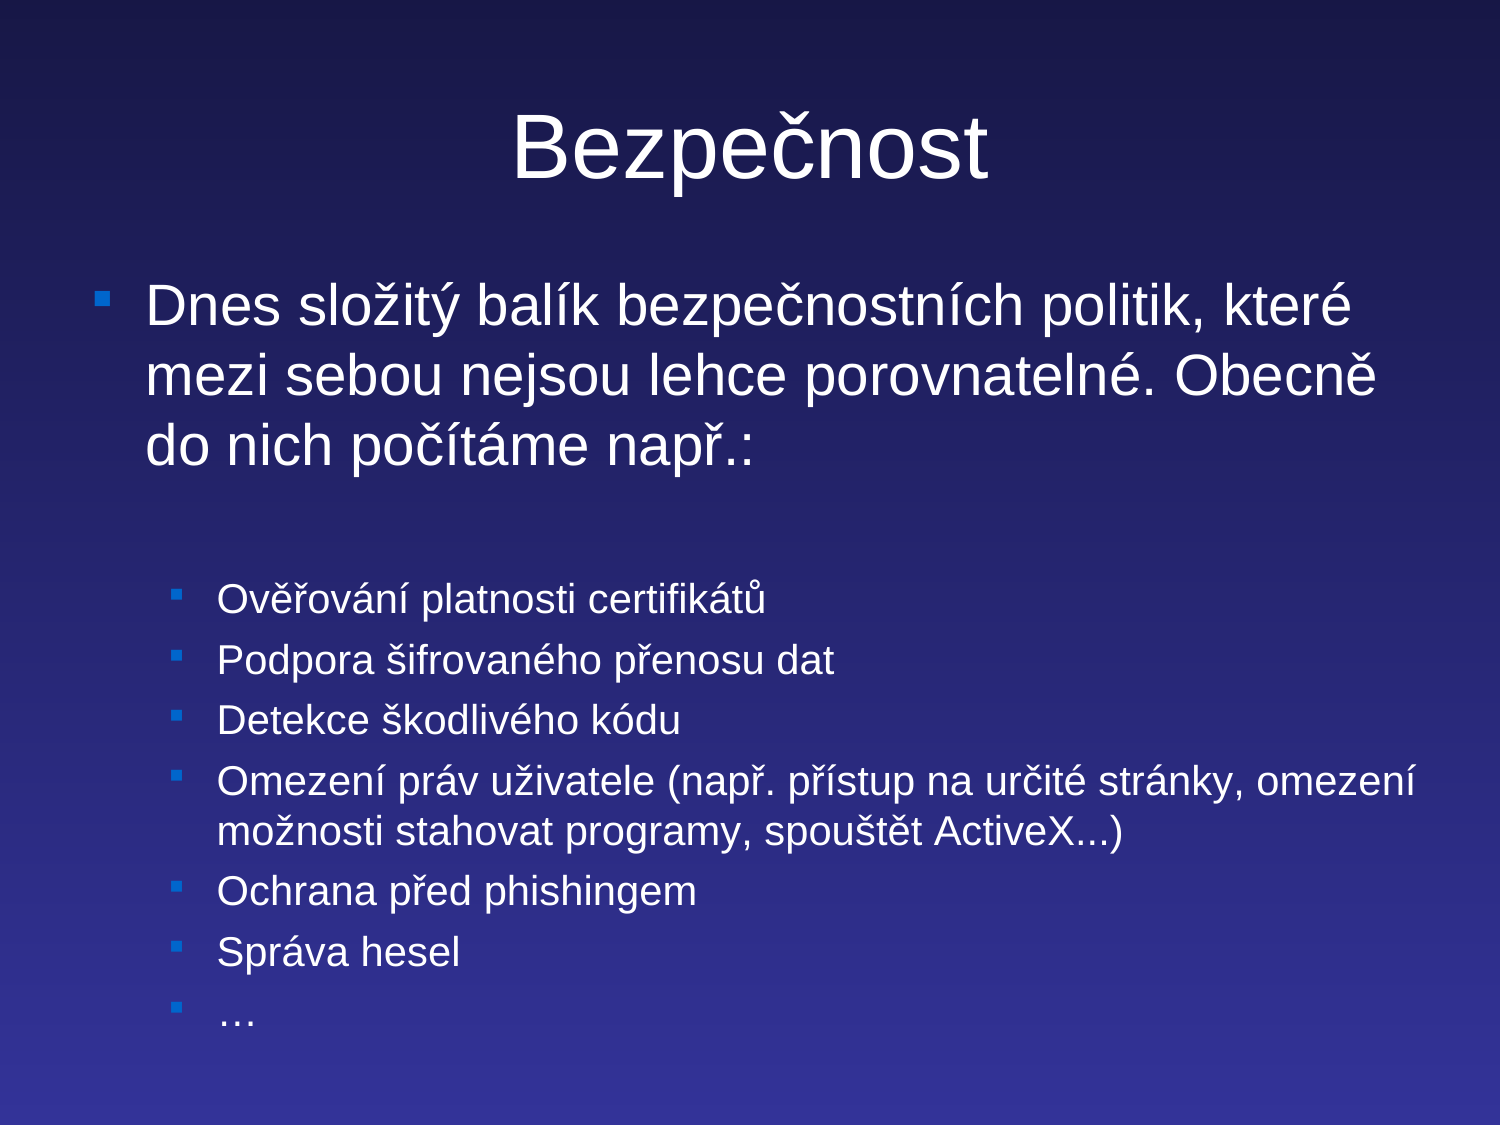

# Bezpečnost
Dnes složitý balík bezpečnostních politik, které mezi sebou nejsou lehce porovnatelné. Obecně do nich počítáme např.:
Ověřování platnosti certifikátů
Podpora šifrovaného přenosu dat
Detekce škodlivého kódu
Omezení práv uživatele (např. přístup na určité stránky, omezení možnosti stahovat programy, spouštět ActiveX...)
Ochrana před phishingem
Správa hesel
…